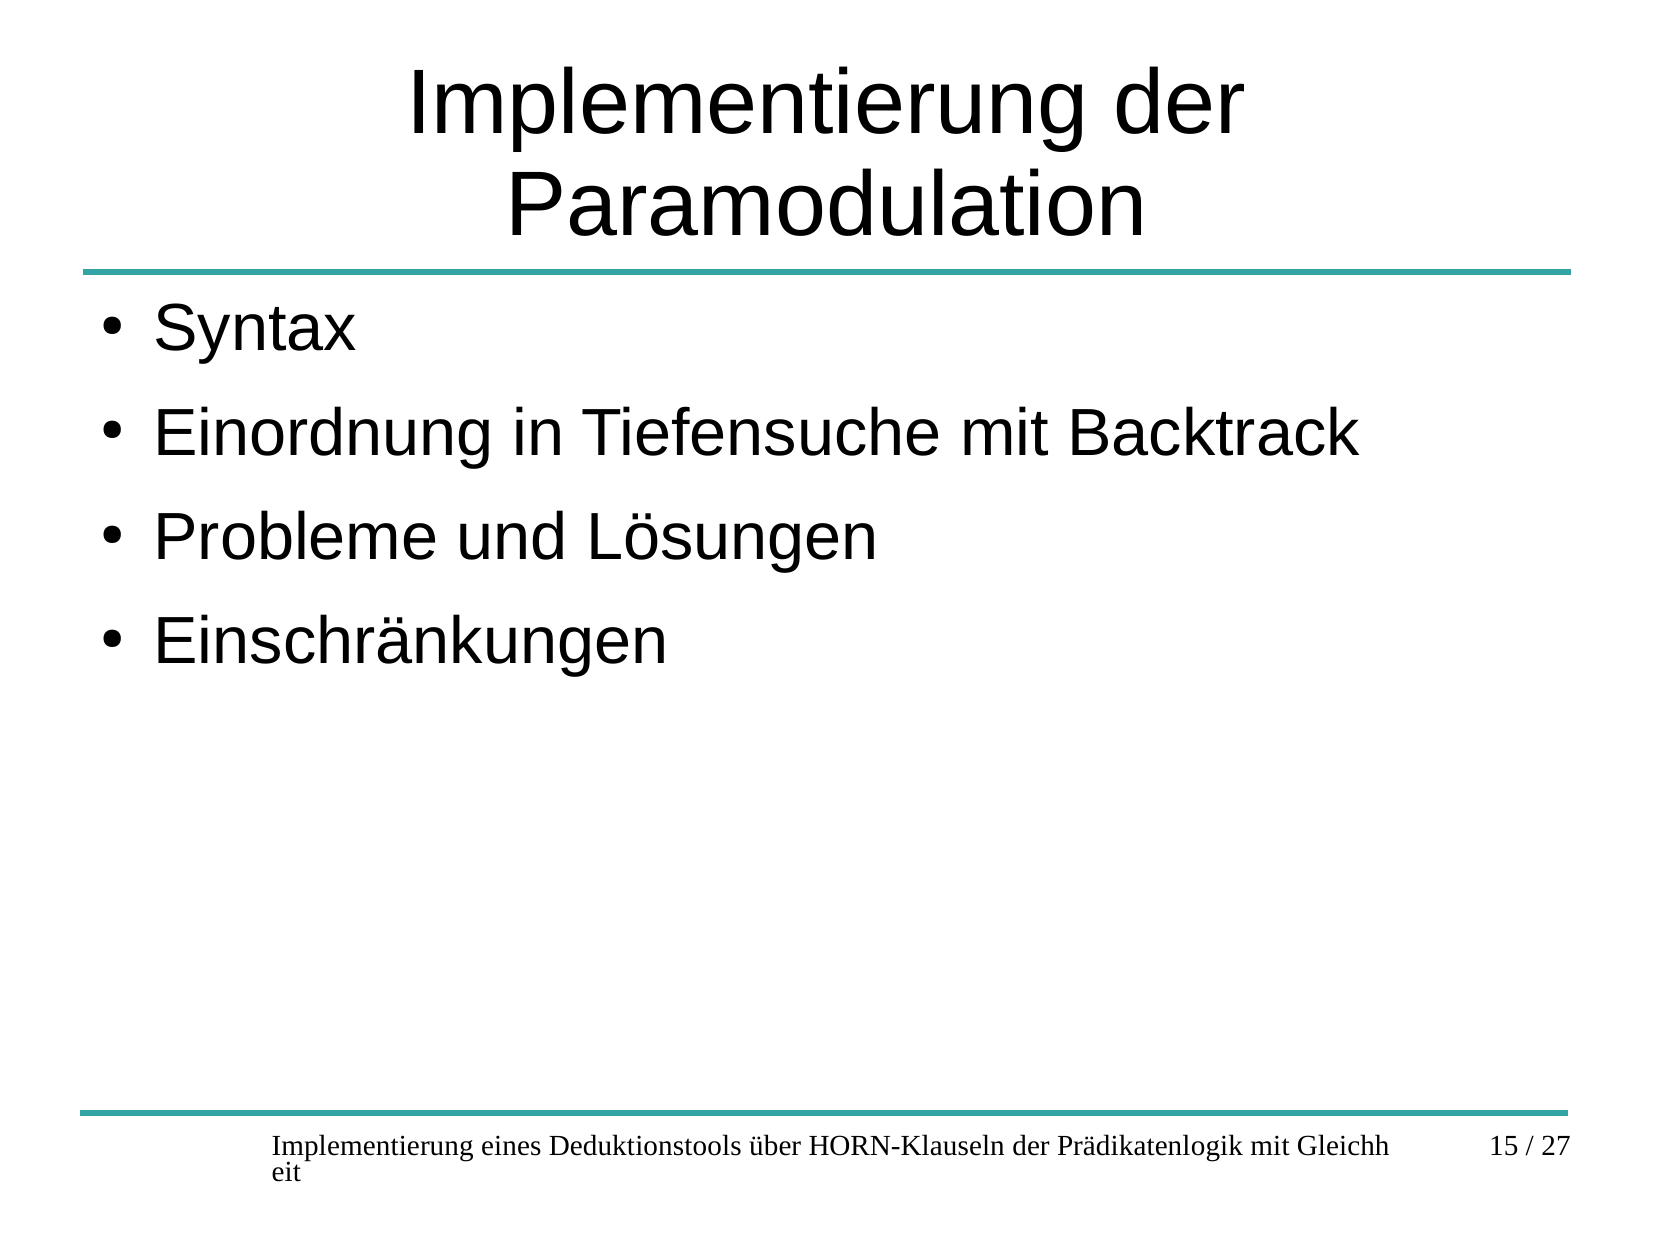

# Implementierung der Paramodulation
Syntax
Einordnung in Tiefensuche mit Backtrack
Probleme und Lösungen
Einschränkungen
Implementierung eines Deduktionstools über HORN-Klauseln der Prädikatenlogik mit Gleichheit
15